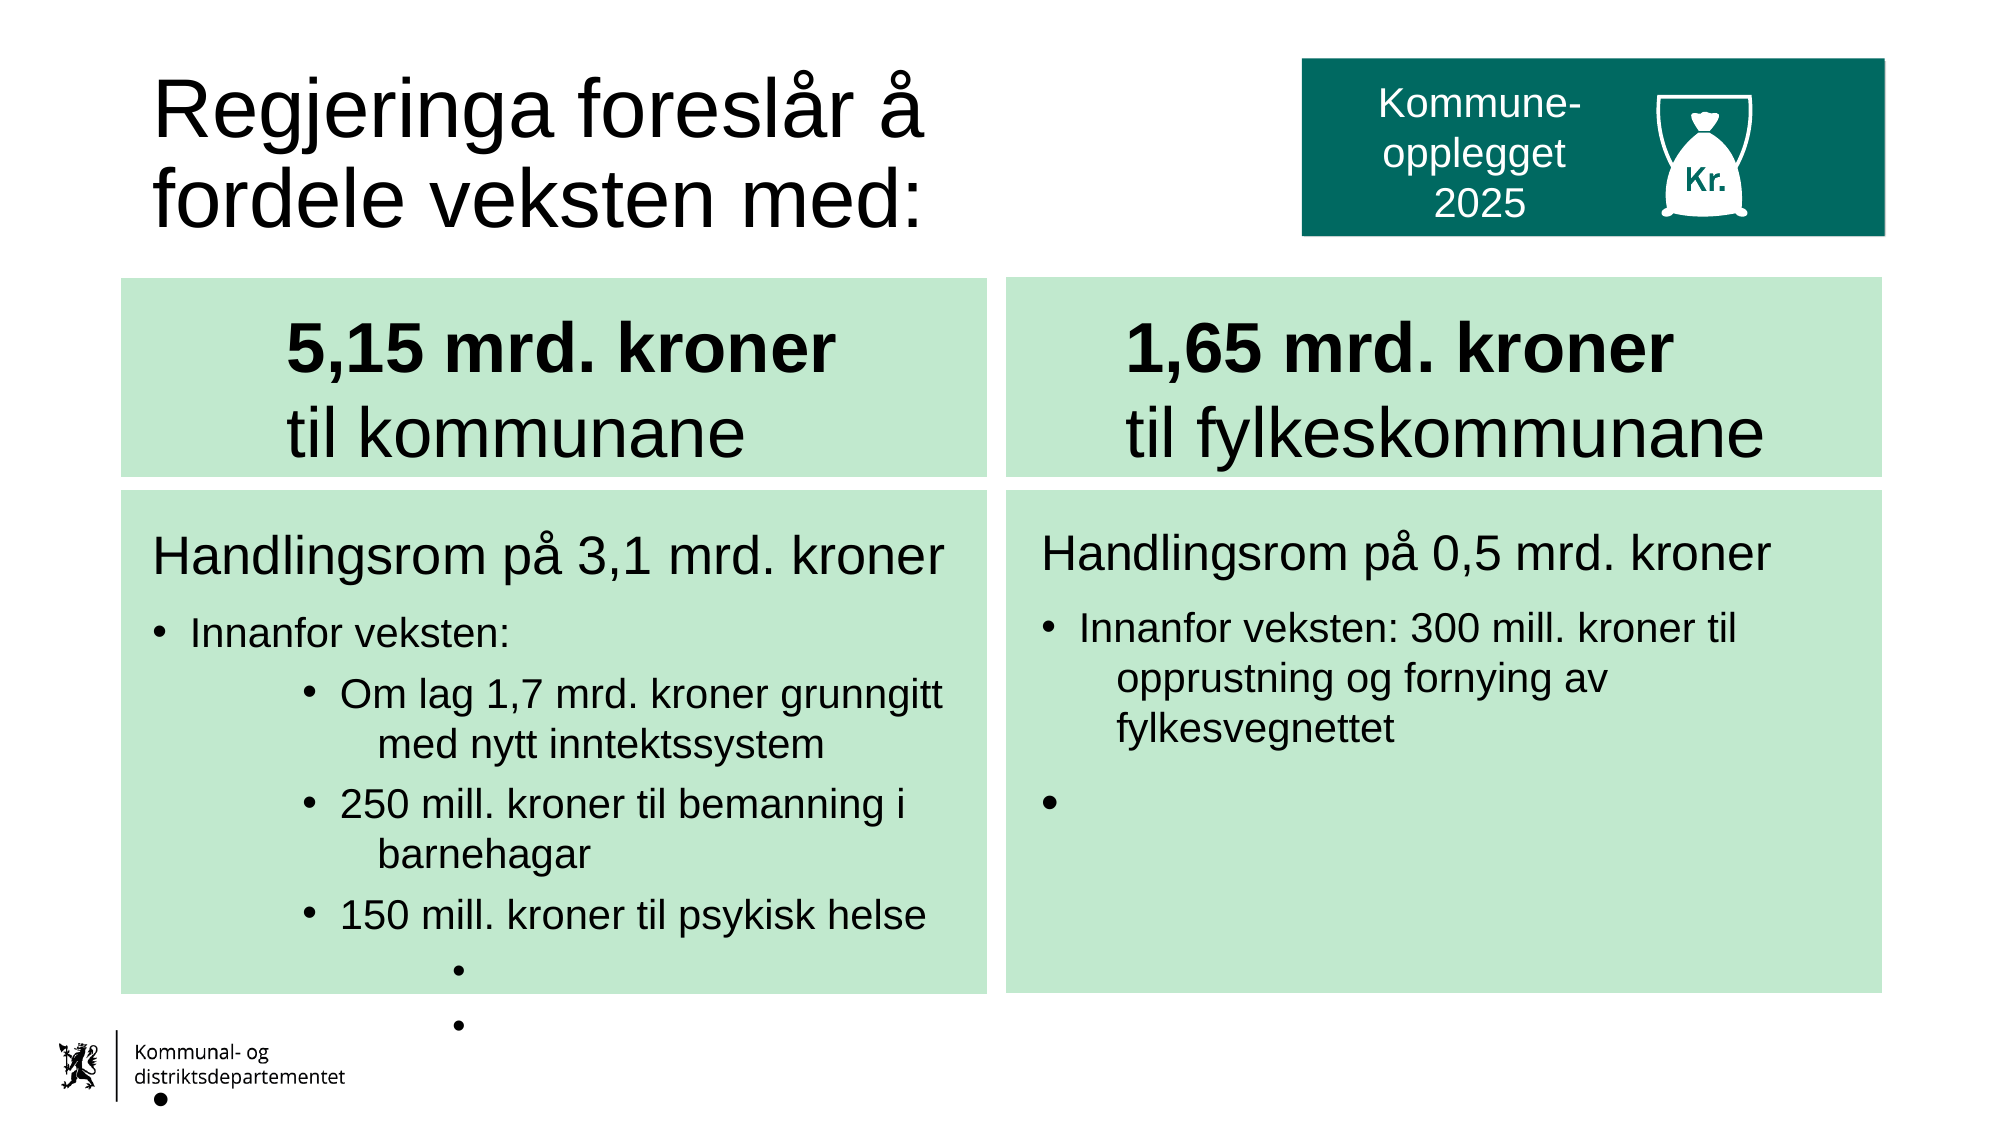

Regjeringa foreslår å fordele veksten med:
Kommune-
opplegget
2025
5,15 mrd. kroner
til kommunane
1,65 mrd. kroner
til fylkeskommunane
Handlingsrom på 3,1 mrd. kroner
Innanfor veksten:
Om lag 1,7 mrd. kroner grunngitt med nytt inntektssystem
250 mill. kroner til bemanning i barnehagar
150 mill. kroner til psykisk helse
# Handlingsrom på 0,5 mrd. kroner
Innanfor veksten: 300 mill. kroner til opprustning og fornying av fylkesvegnettet